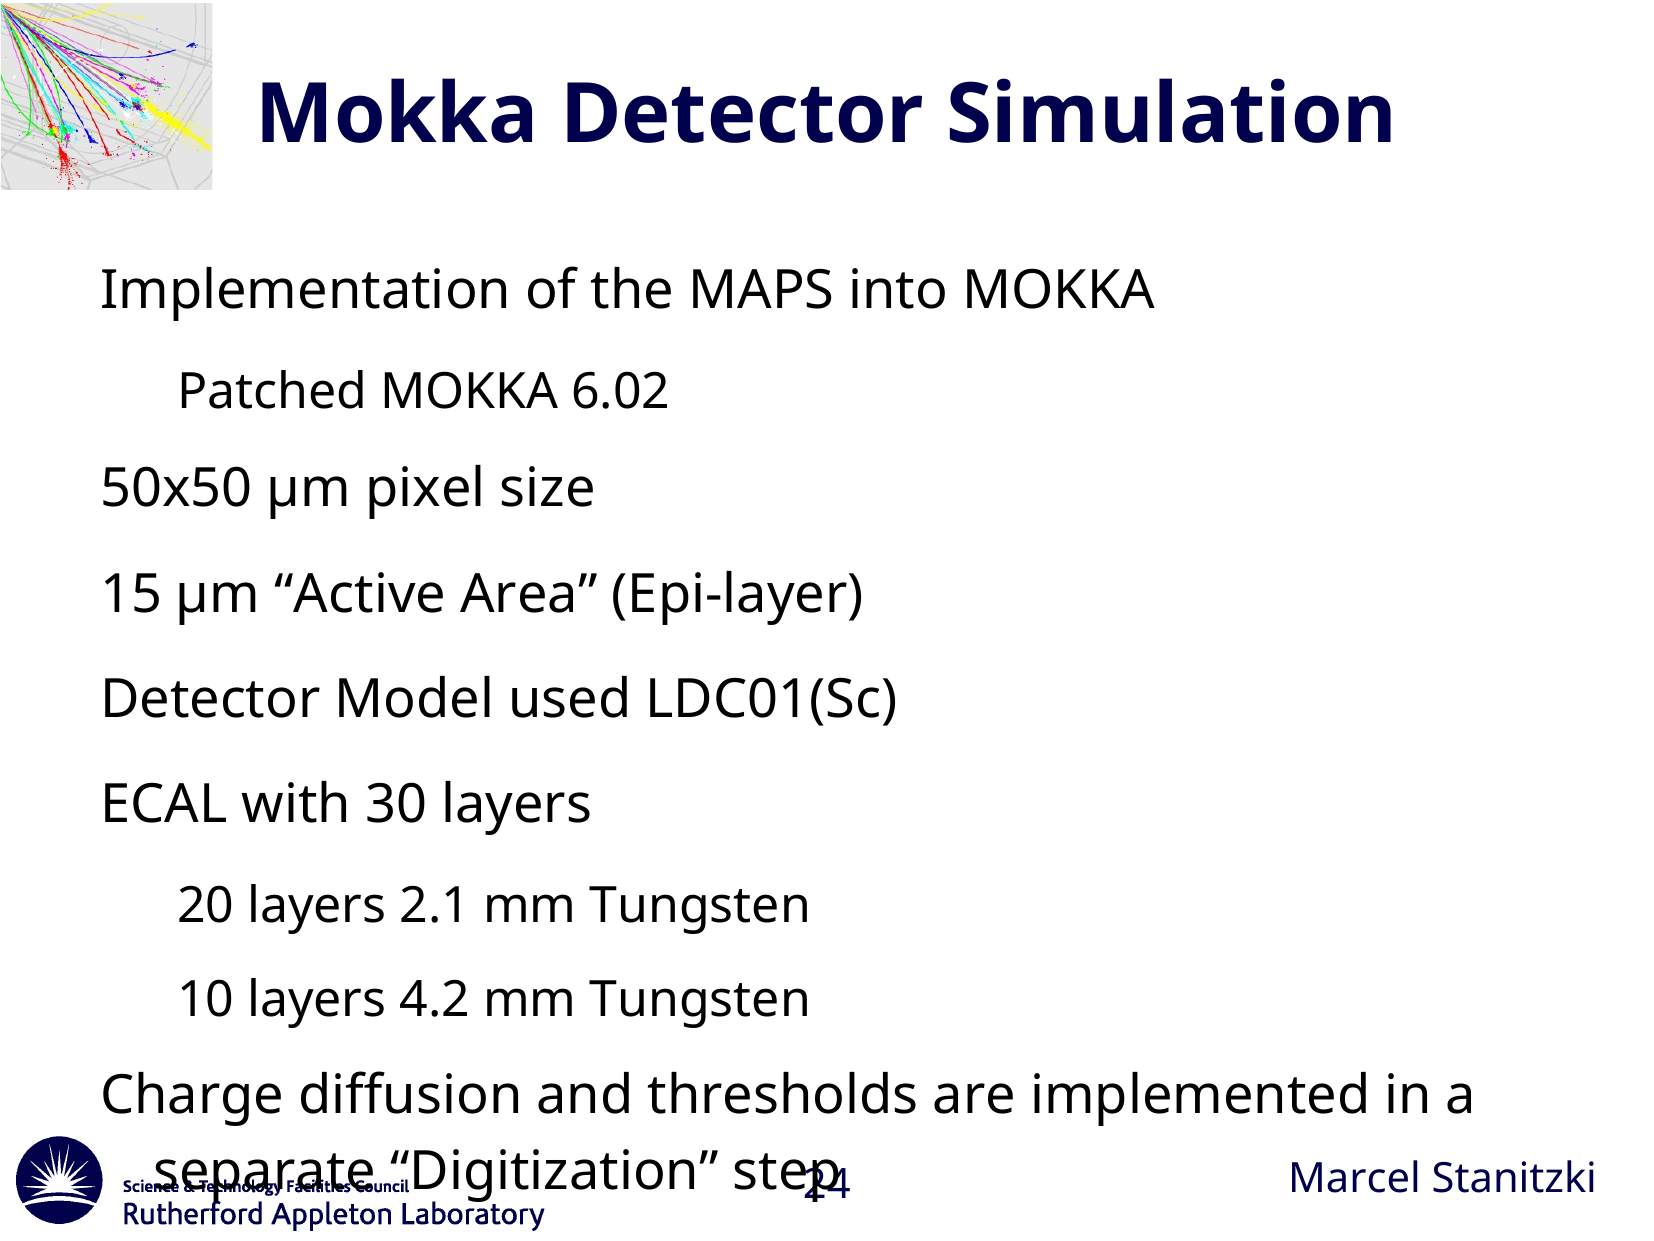

# Mokka Detector Simulation
Implementation of the MAPS into MOKKA
Patched MOKKA 6.02
50x50 µm pixel size
15 µm “Active Area” (Epi-layer)
Detector Model used LDC01(Sc)
ECAL with 30 layers
20 layers 2.1 mm Tungsten
10 layers 4.2 mm Tungsten
Charge diffusion and thresholds are implemented in a separate “Digitization” step